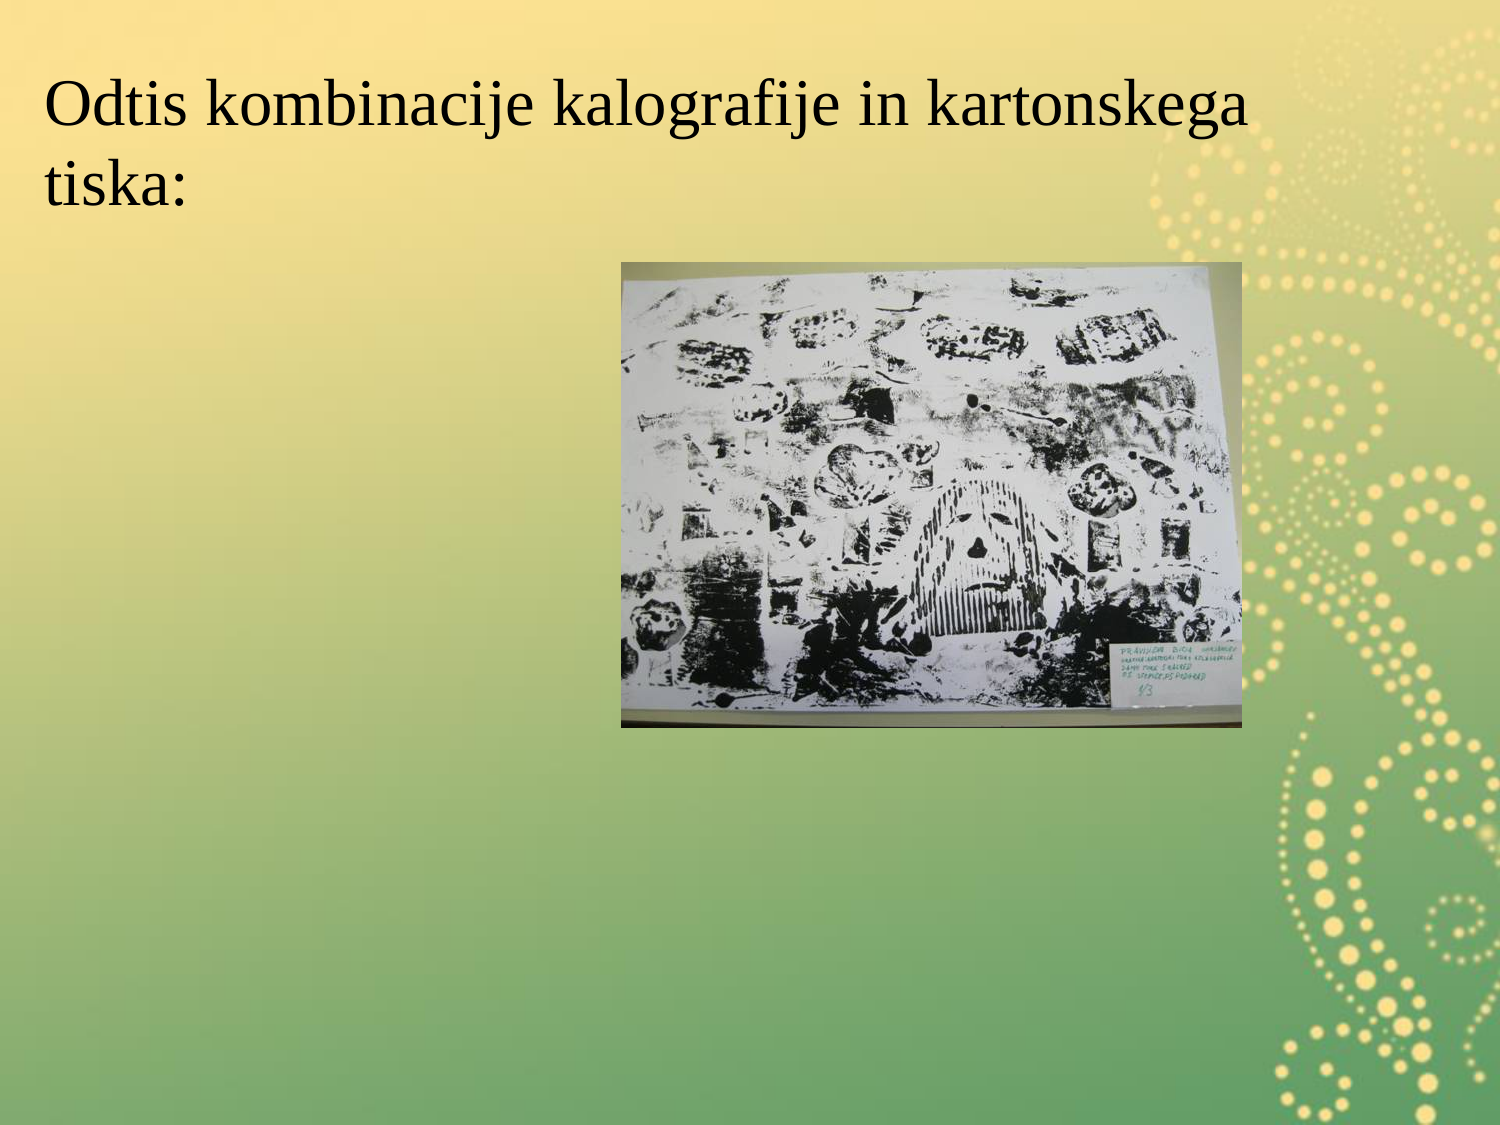

# Odtis kombinacije kalografije in kartonskega tiska: